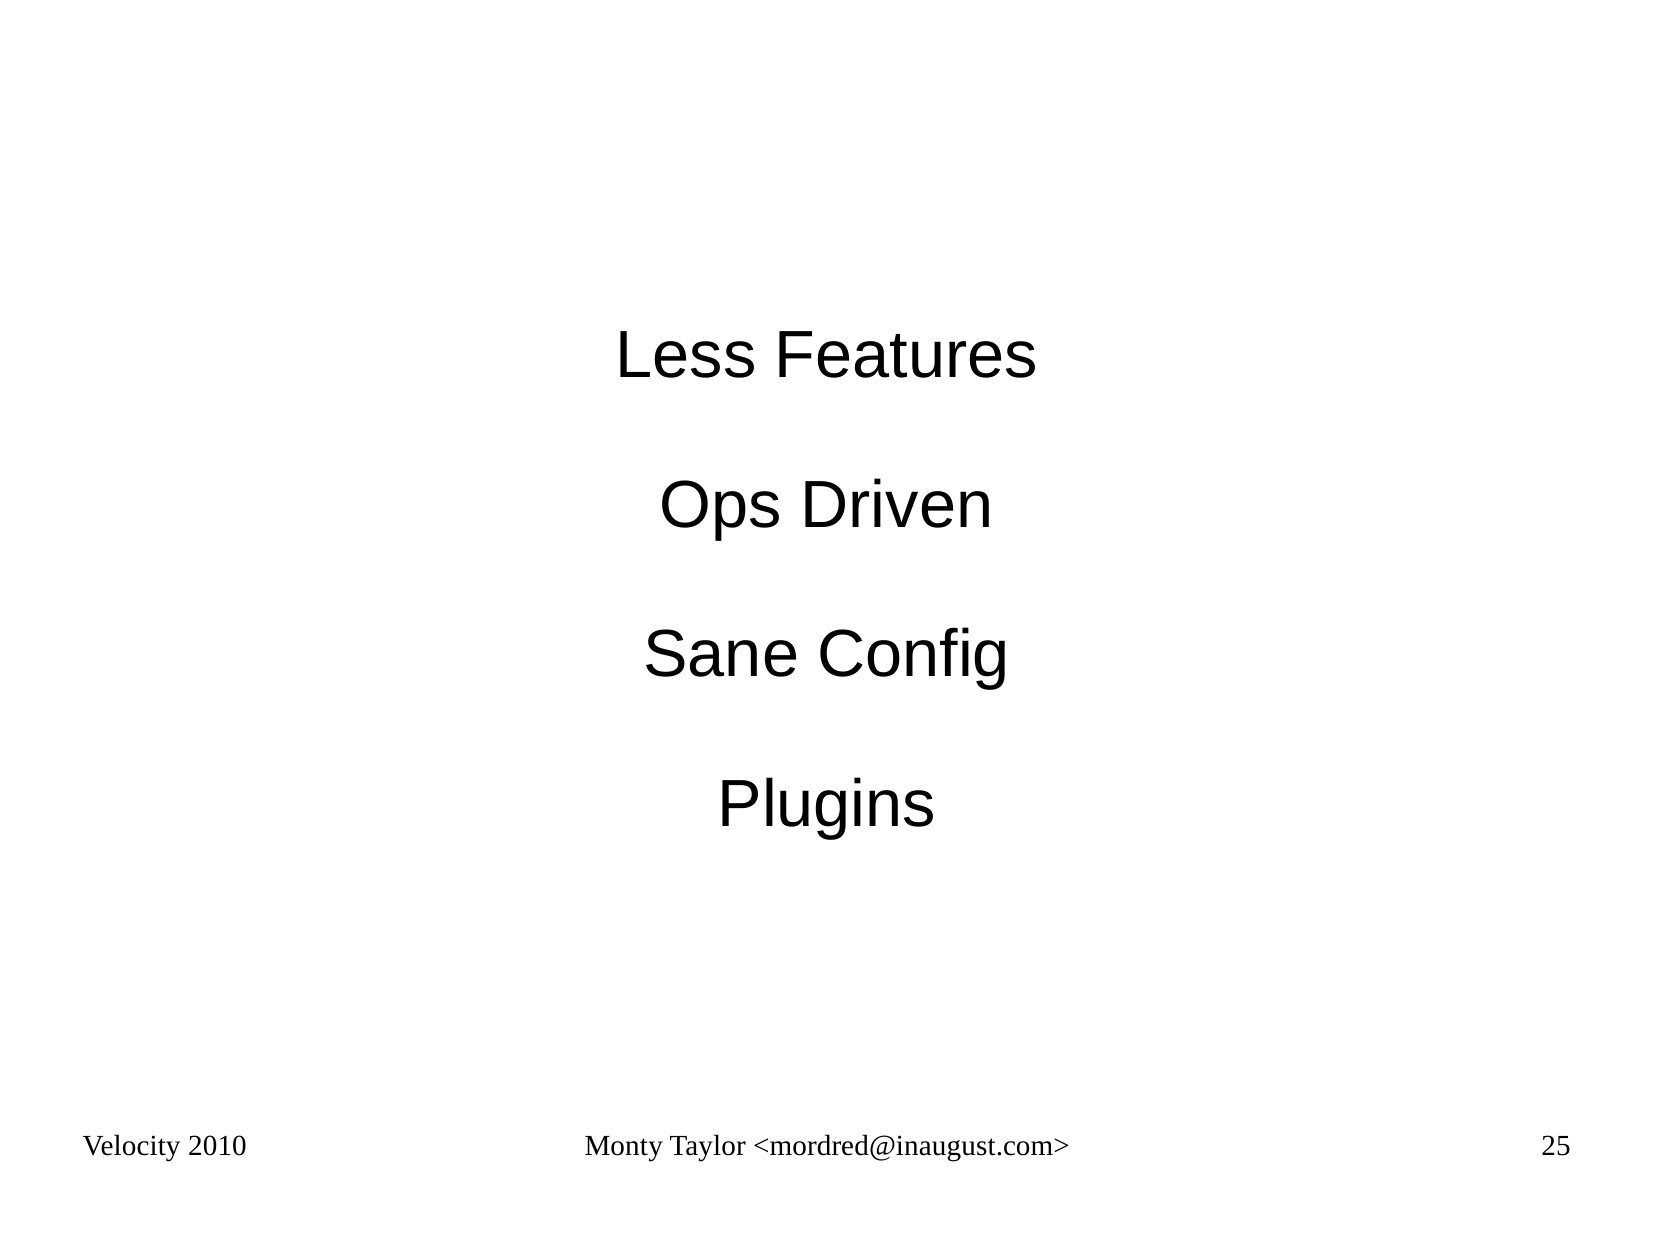

# Less Features
Ops Driven
Sane Config
Plugins
Velocity 2010
Monty Taylor <mordred@inaugust.com>
25